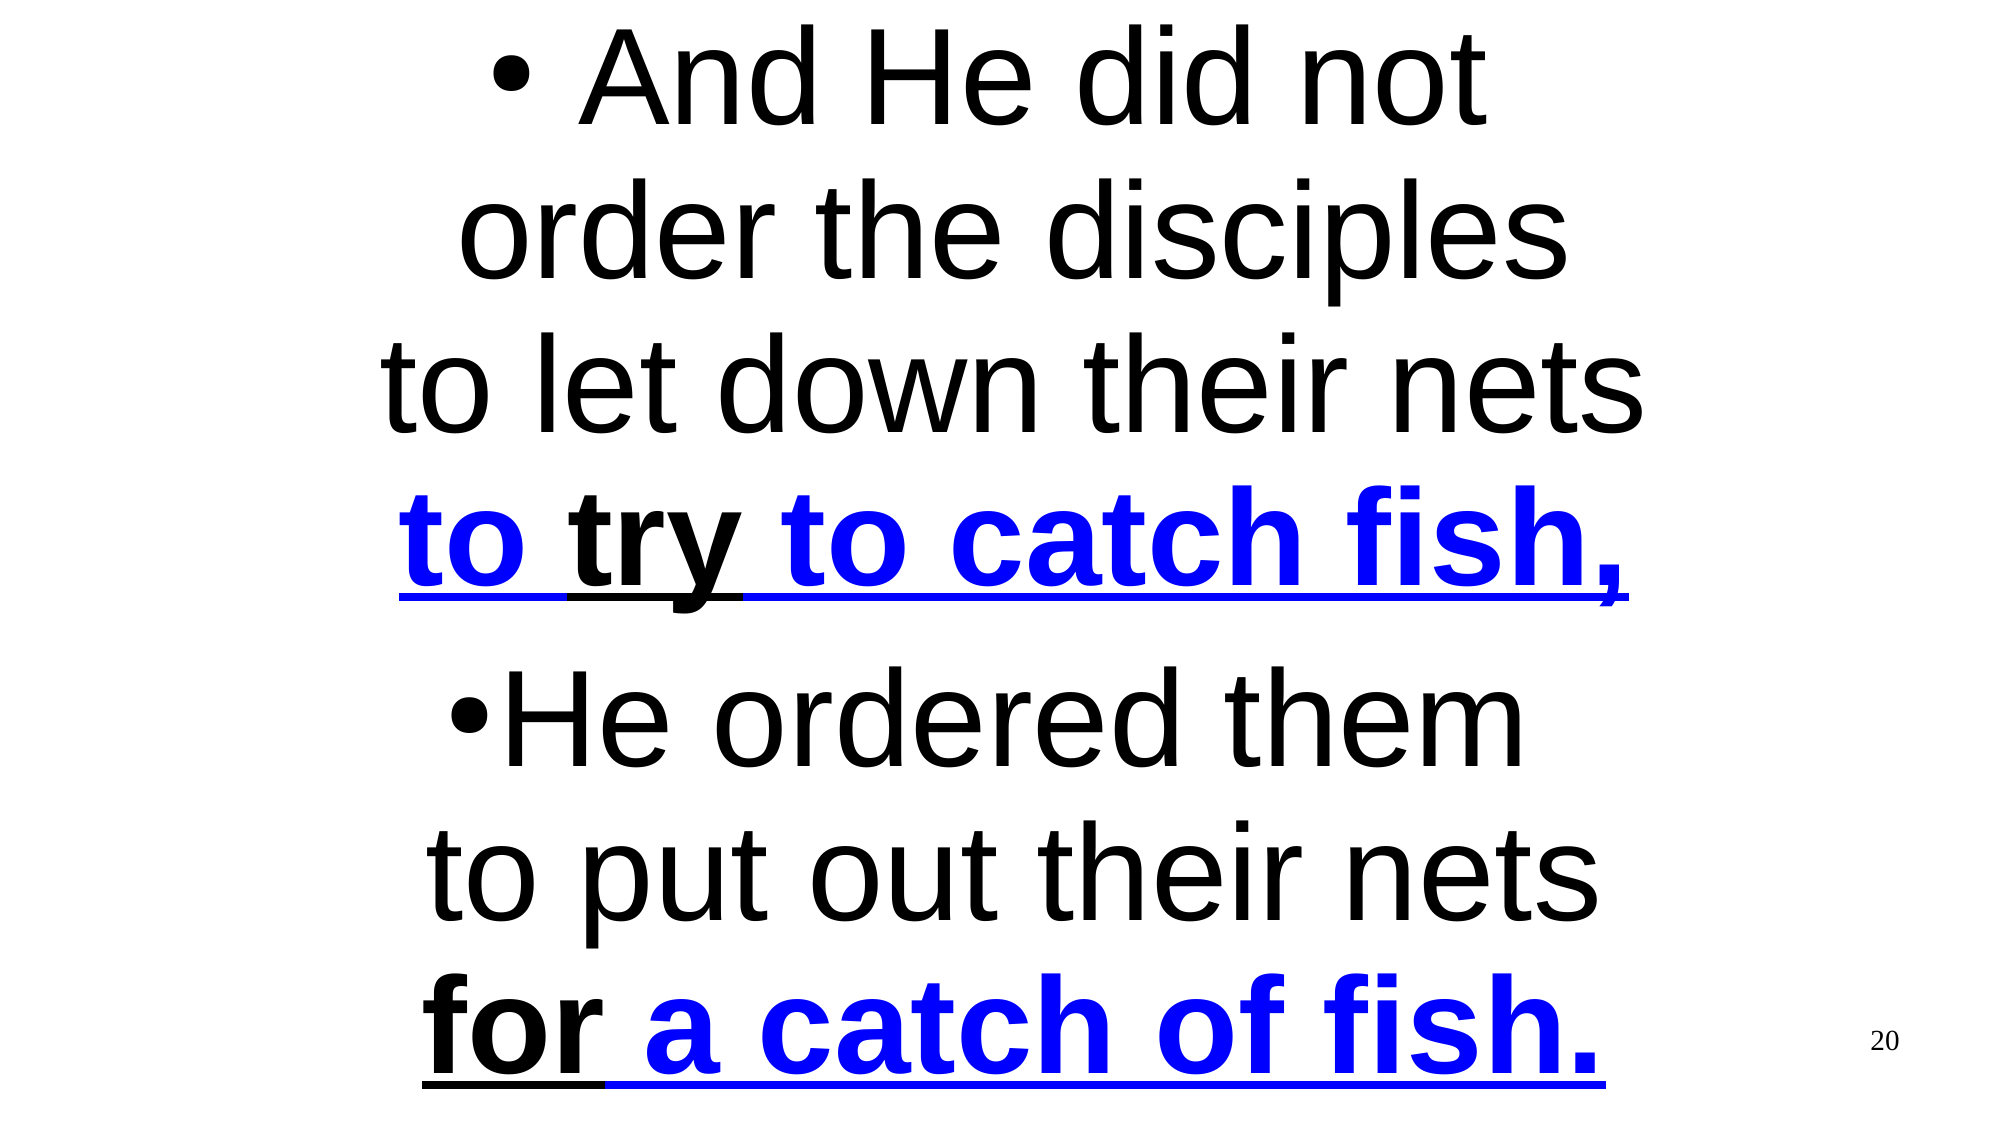

# And He did not order the disciples to let down their nets to try to catch fish,
He ordered them
to put out their nets
for a catch of fish.
20